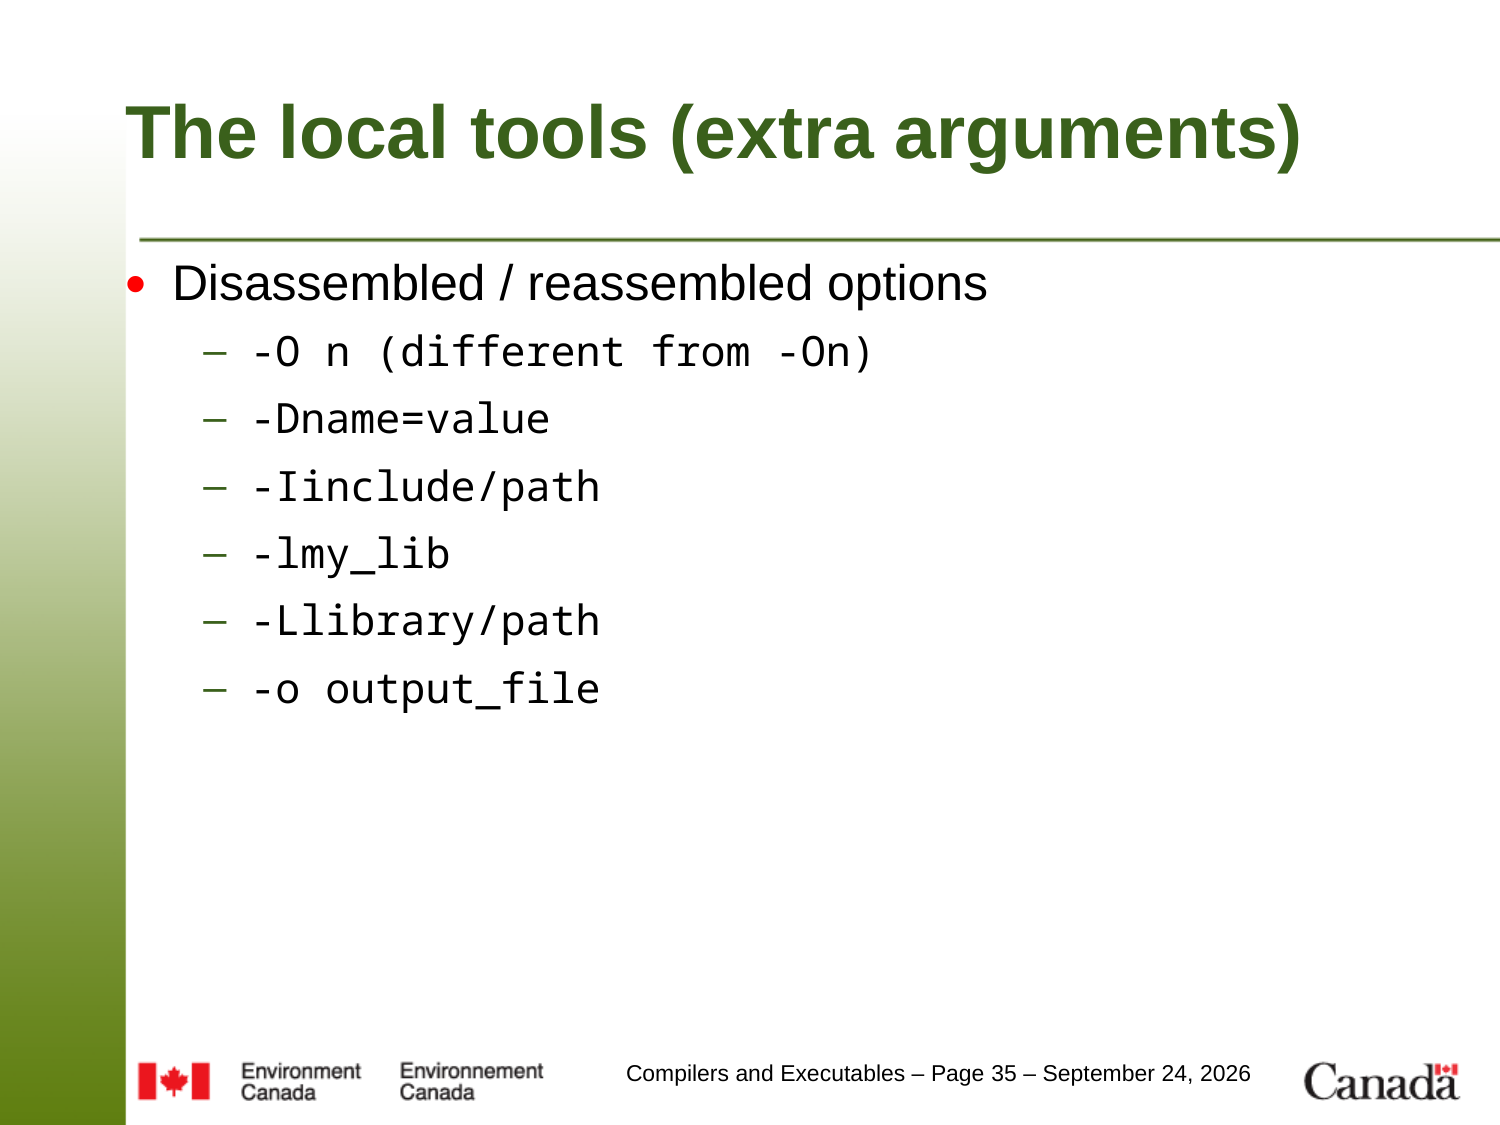

# The local tools (extra arguments)
Disassembled / reassembled options
-O n (different from -On)
-Dname=value
-Iinclude/path
-lmy_lib
-Llibrary/path
-o output_file